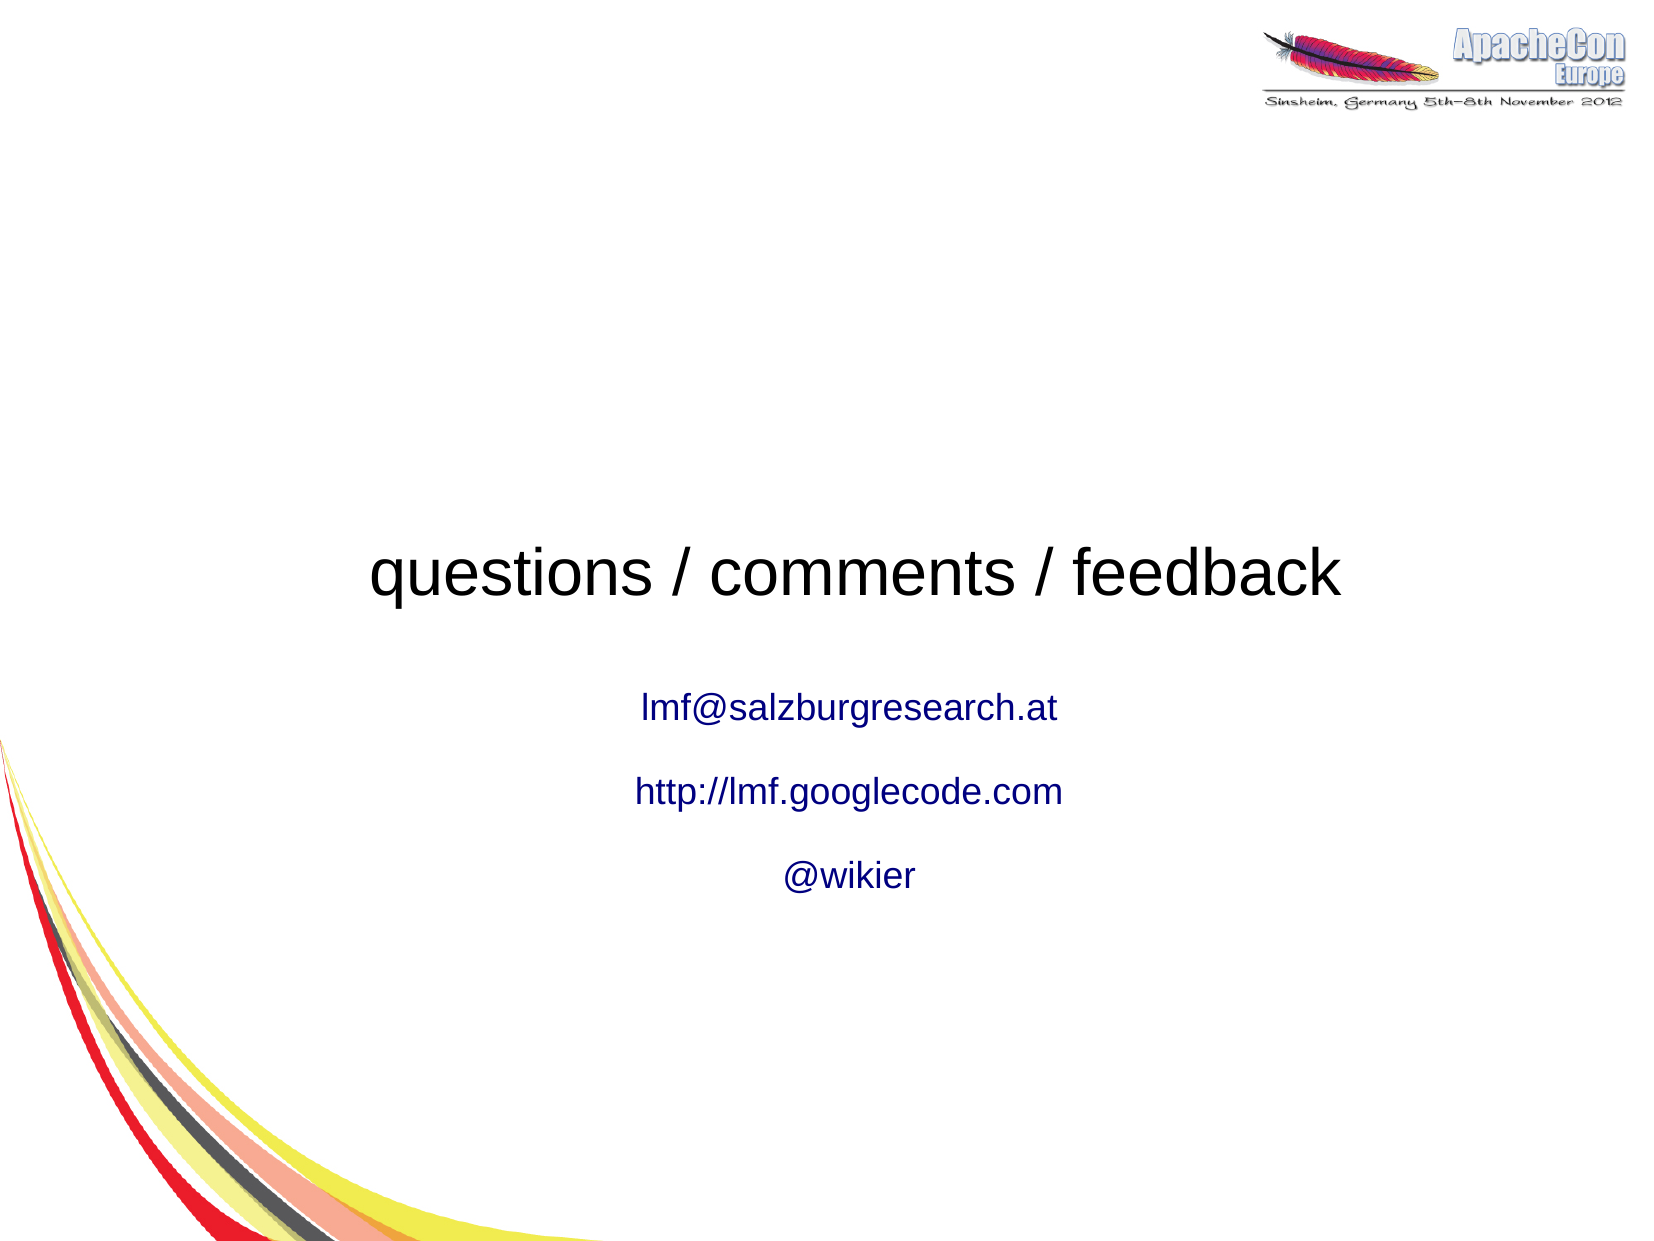

# questions / comments / feedback
lmf@salzburgresearch.at
http://lmf.googlecode.com
@wikier